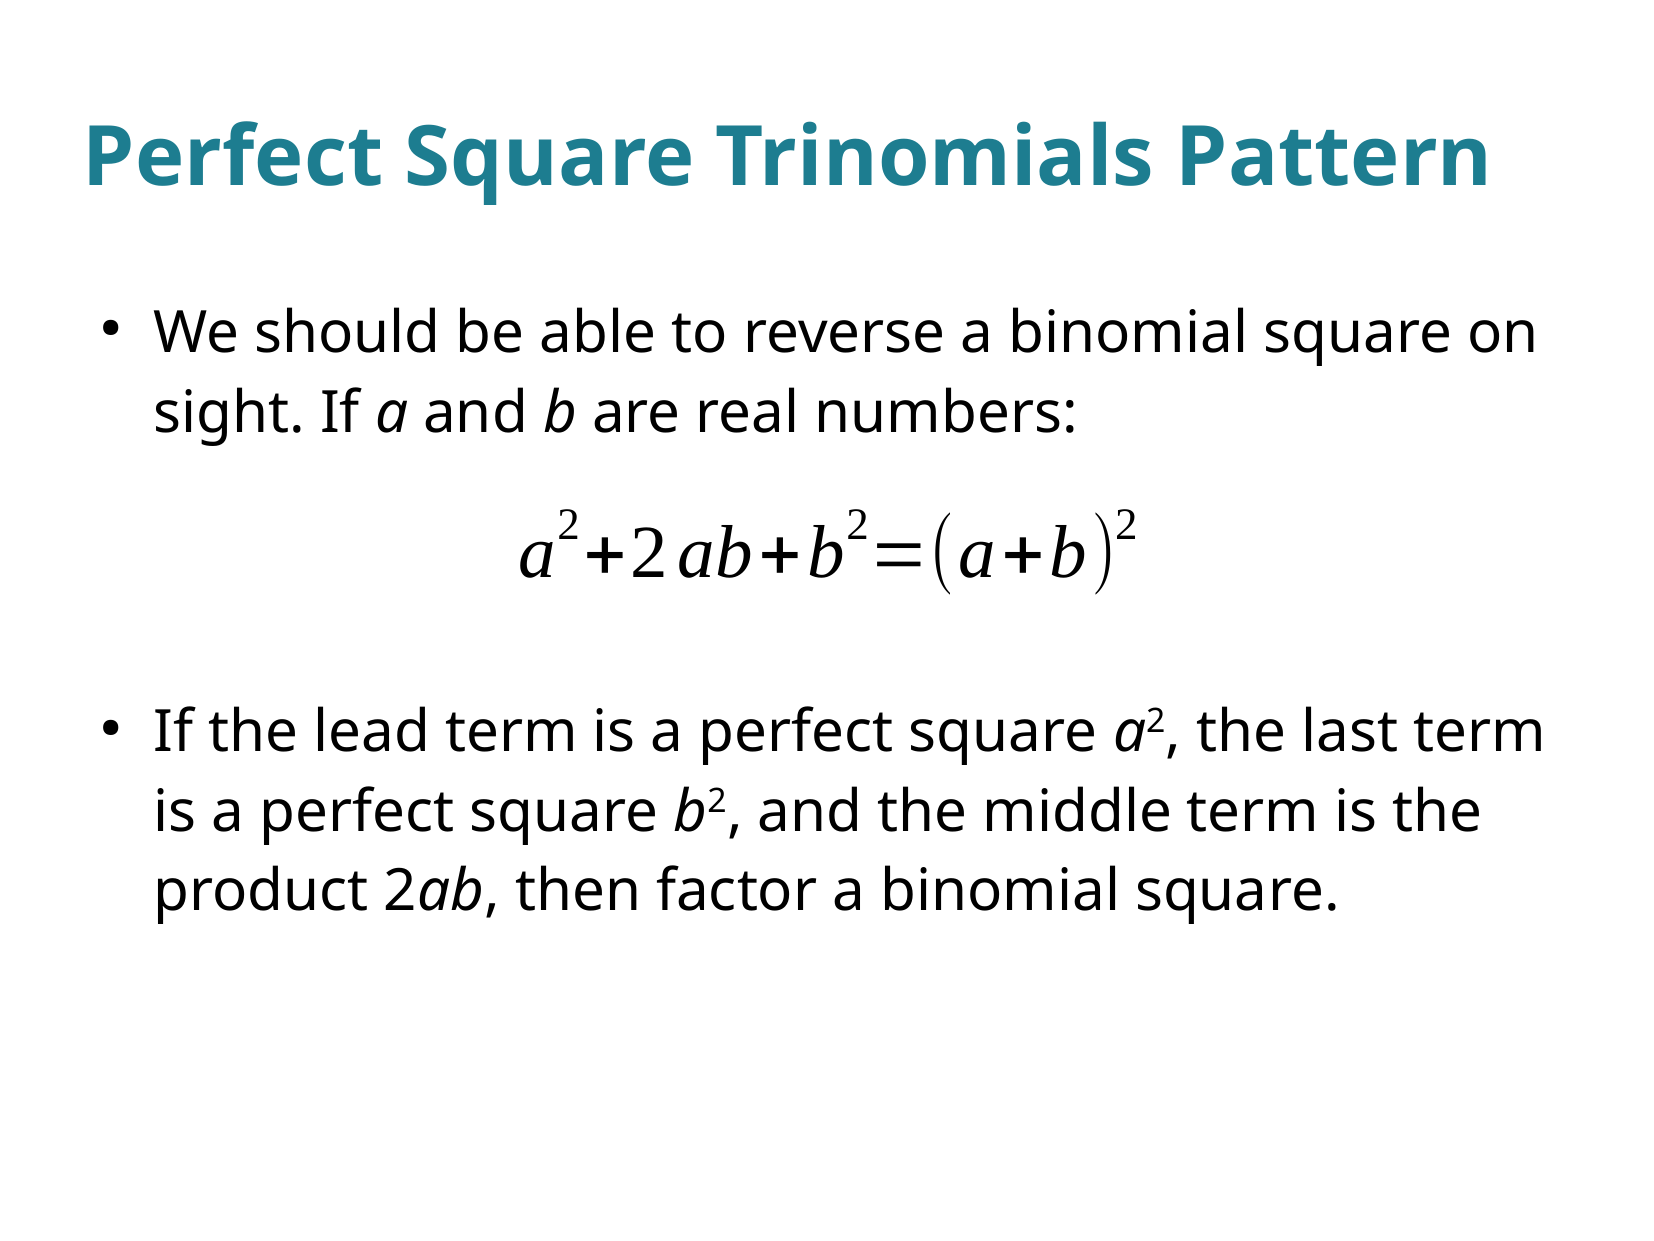

# Perfect Square Trinomials Pattern
We should be able to reverse a binomial square on sight. If a and b are real numbers:
If the lead term is a perfect square a2, the last term is a perfect square b2, and the middle term is the product 2ab, then factor a binomial square.